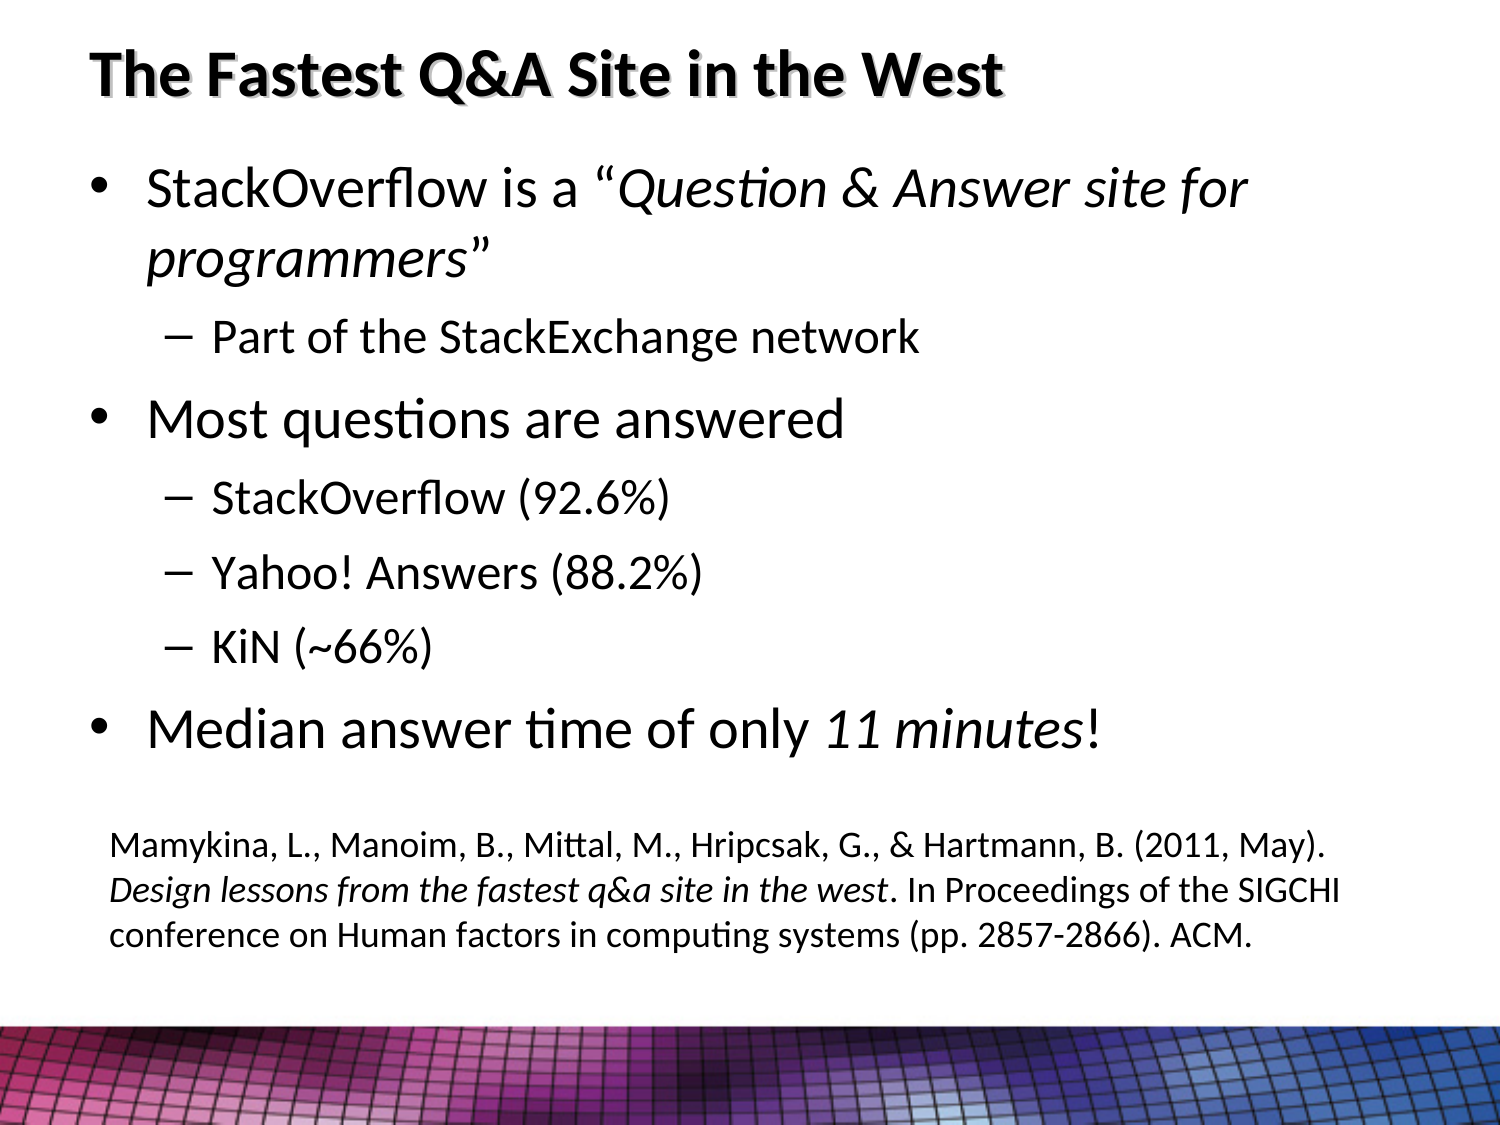

# The Fastest Q&A Site in the West
StackOverflow is a “Question & Answer site for programmers”
Part of the StackExchange network
Most questions are answered
StackOverflow (92.6%)
Yahoo! Answers (88.2%)
KiN (~66%)
Median answer time of only 11 minutes!
Mamykina, L., Manoim, B., Mittal, M., Hripcsak, G., & Hartmann, B. (2011, May). Design lessons from the fastest q&a site in the west. In Proceedings of the SIGCHI conference on Human factors in computing systems (pp. 2857-2866). ACM.
MSR 2012 -- Zurich (CH)